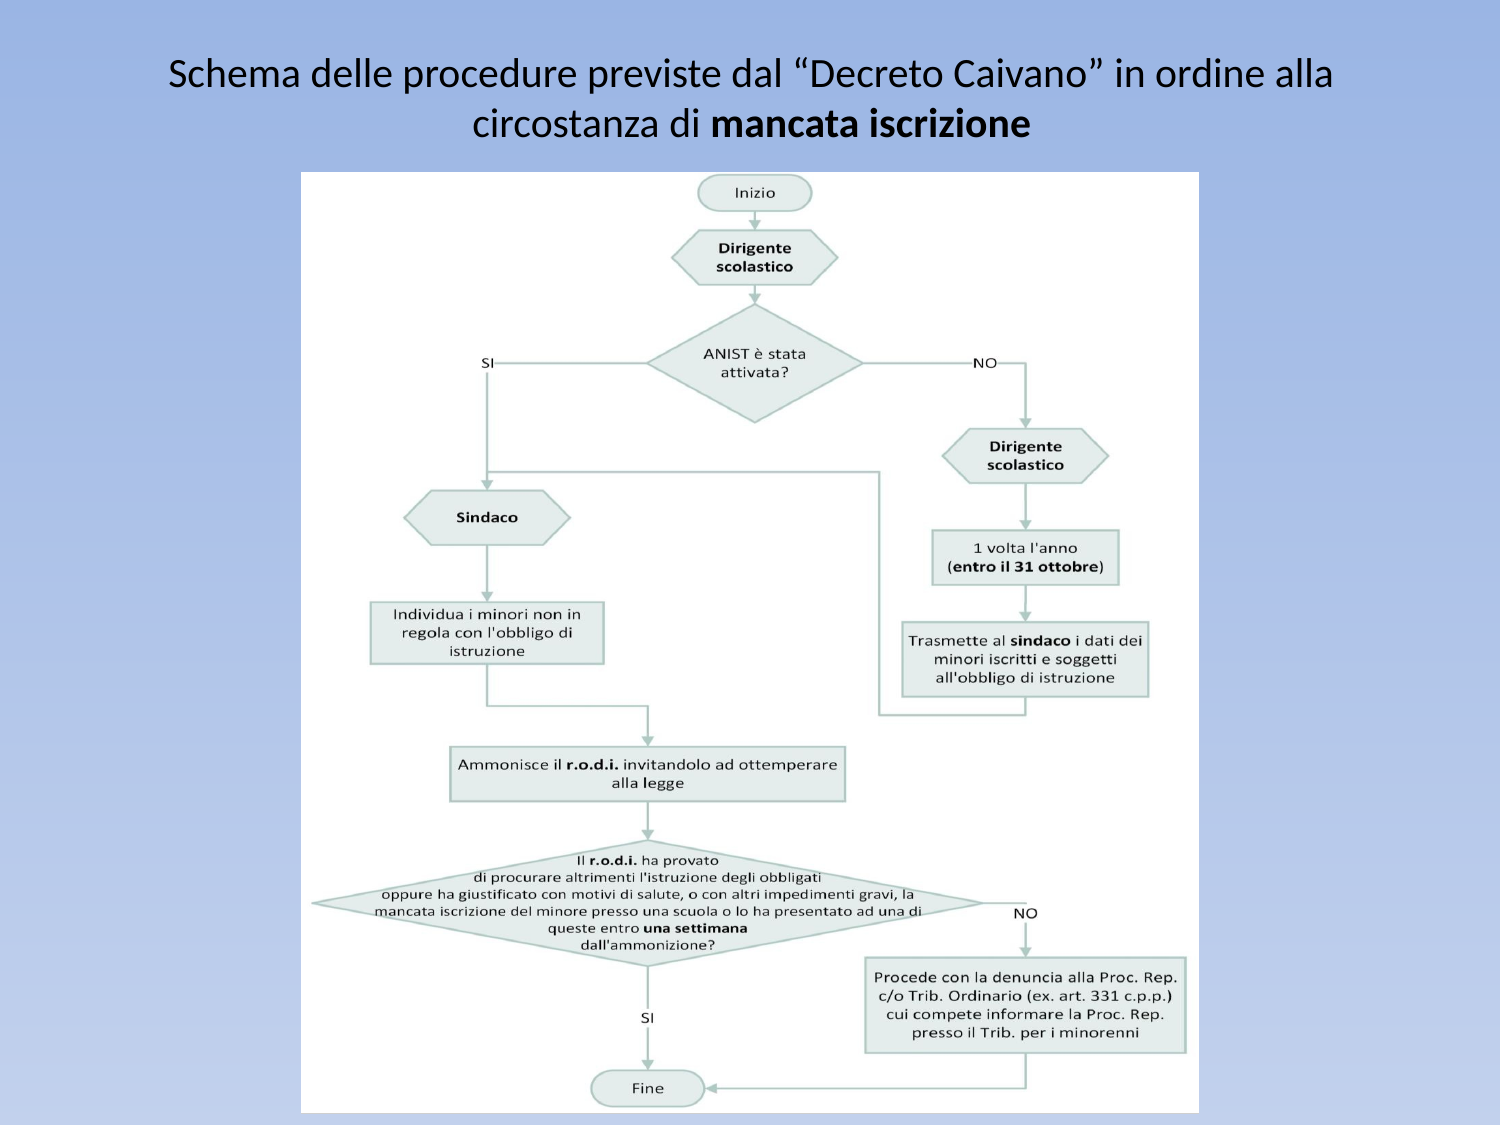

# Schema delle procedure previste dal “Decreto Caivano” in ordine alla circostanza di mancata iscrizione